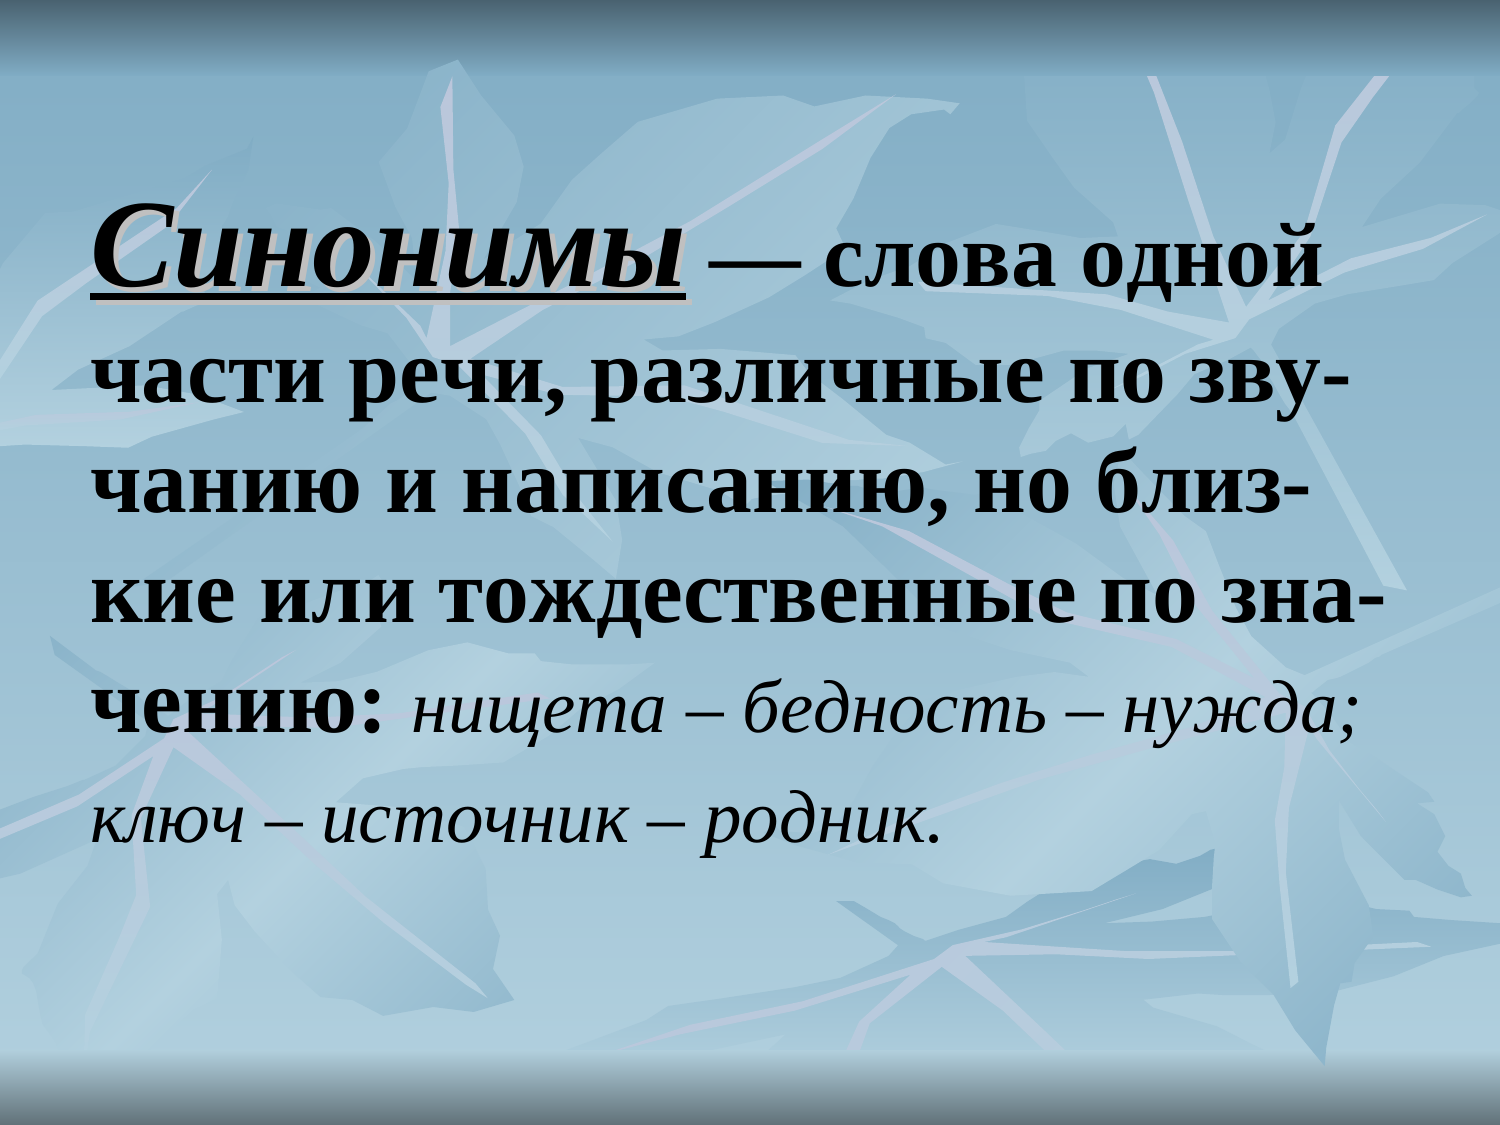

# Синонимы — слова одной части речи, различные по зву-чанию и написанию, но близ-кие или тождественные по зна-чению: нищета – бедность – нужда; ключ – источник – родник.